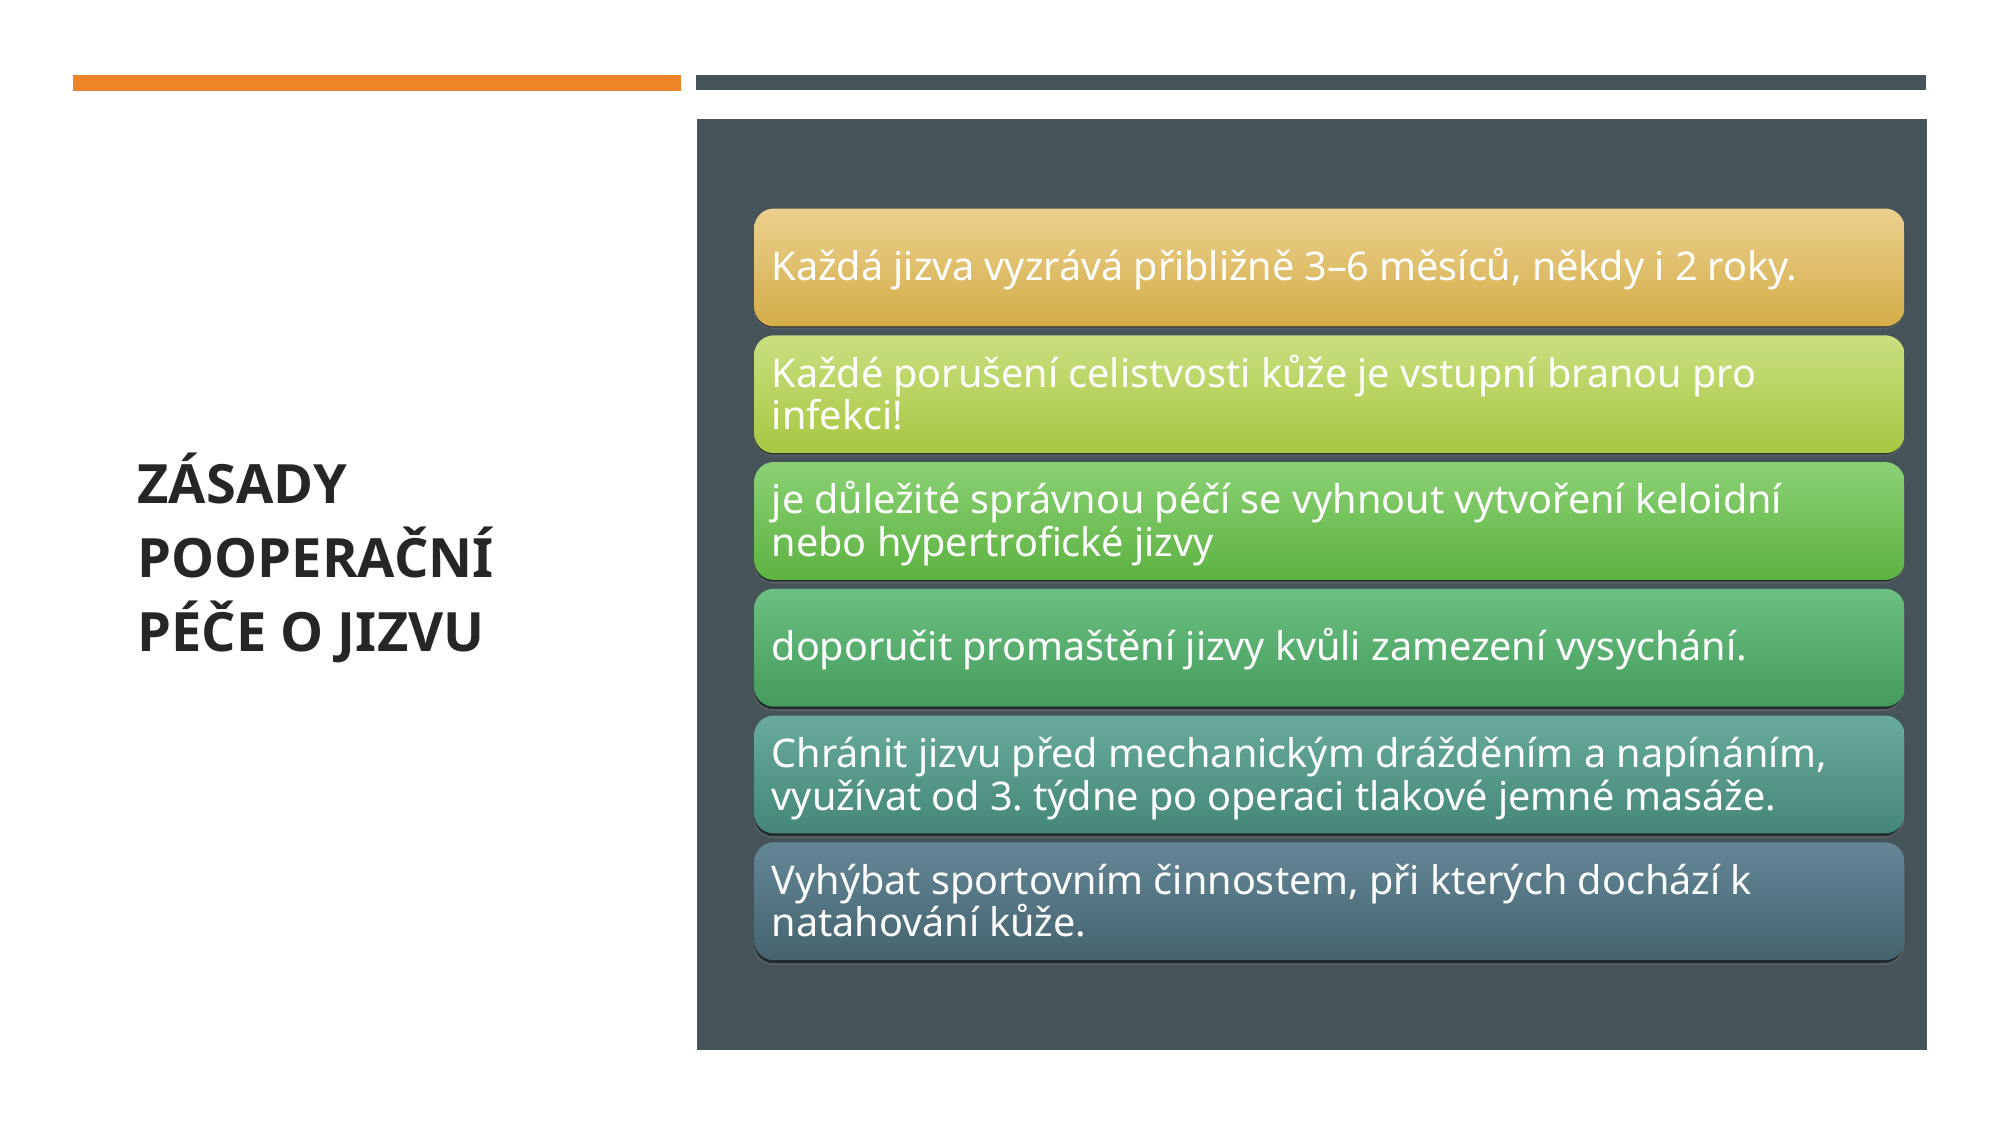

# ZÁSADY POOPERAČNÍ PÉČE O JIZVU
Každá jizva vyzrává přibližně 3–6 měsíců, někdy i 2 roky.
Každé porušení celistvosti kůže je vstupní branou pro infekci!
je důležité správnou péčí se vyhnout vytvoření keloidní nebo hypertrofické jizvy
doporučit promaštění jizvy kvůli zamezení vysychání.
Chránit jizvu před mechanickým drážděním a napínáním, využívat od 3. týdne po operaci tlakové jemné masáže.
Vyhýbat sportovním činnostem, při kterých dochází k natahování kůže.